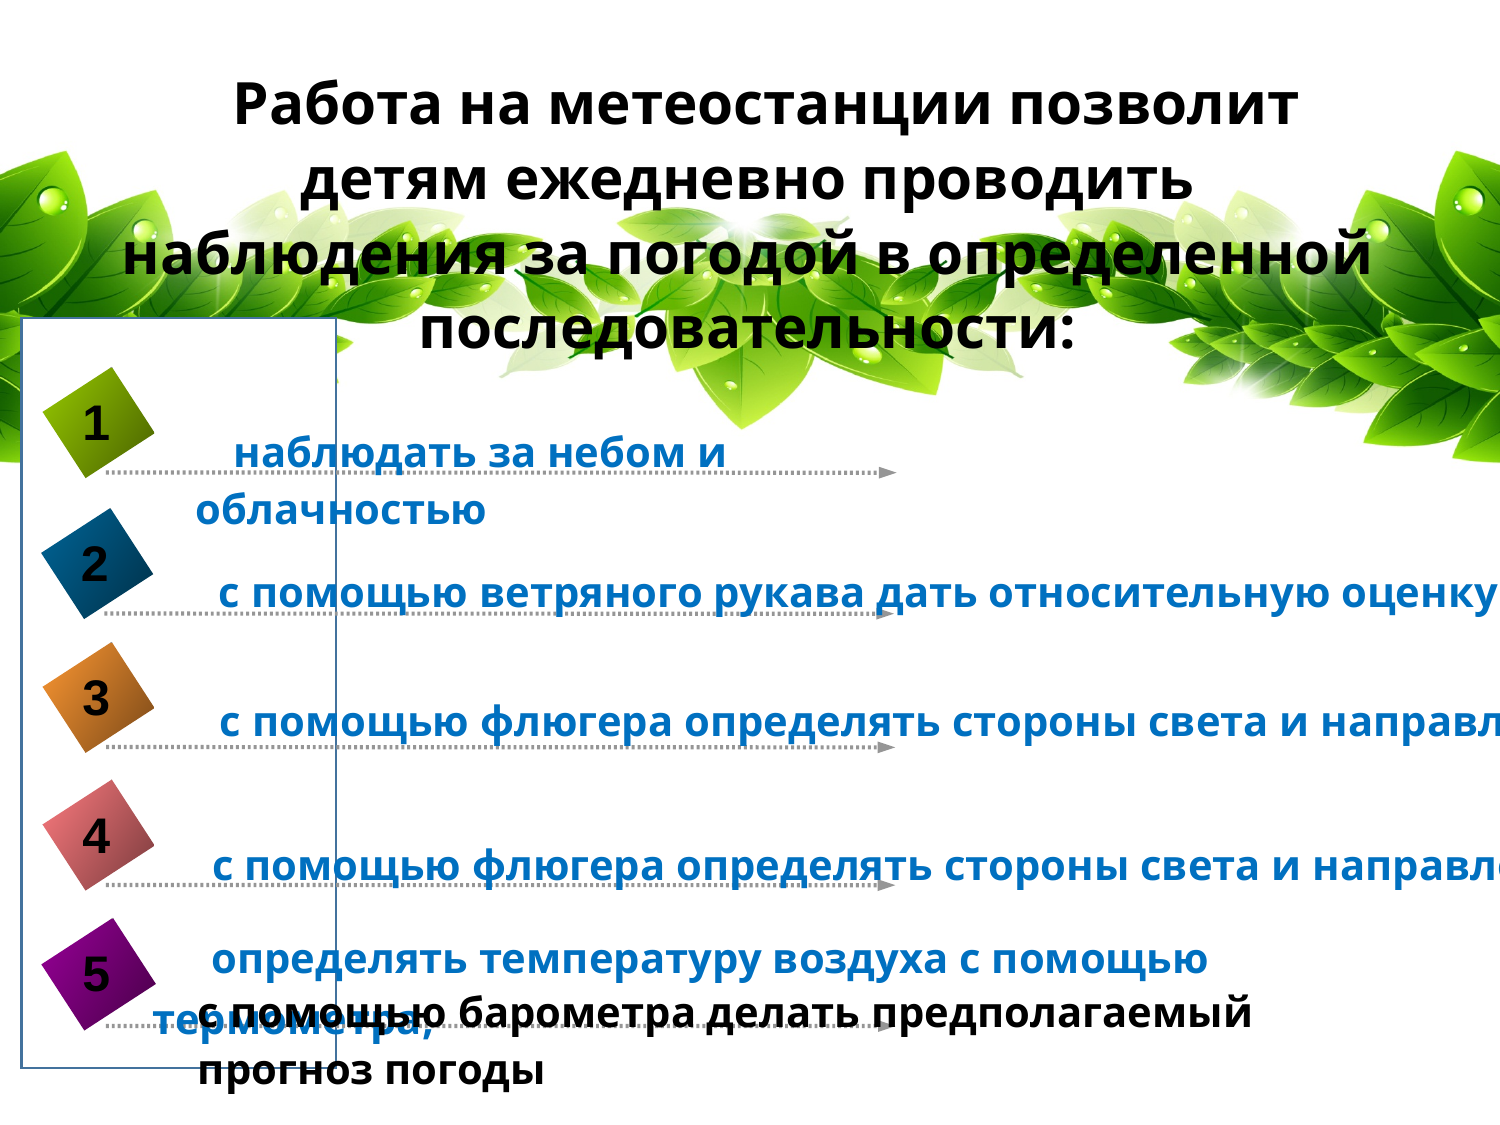

# Работа на метеостанции позволит детям ежедневно проводить наблюдения за погодой в определенной последовательности:
1
наблюдать за небом и облачностью
2
с помощью ветряного рукава дать относительную оценку силы ветра
3
с помощью флюгера определять стороны света и направление ветра
4
с помощью флюгера определять стороны света и направление ветра
 определять температуру воздуха с помощью термометра,
5
с помощью барометра делать предполагаемый прогноз погоды